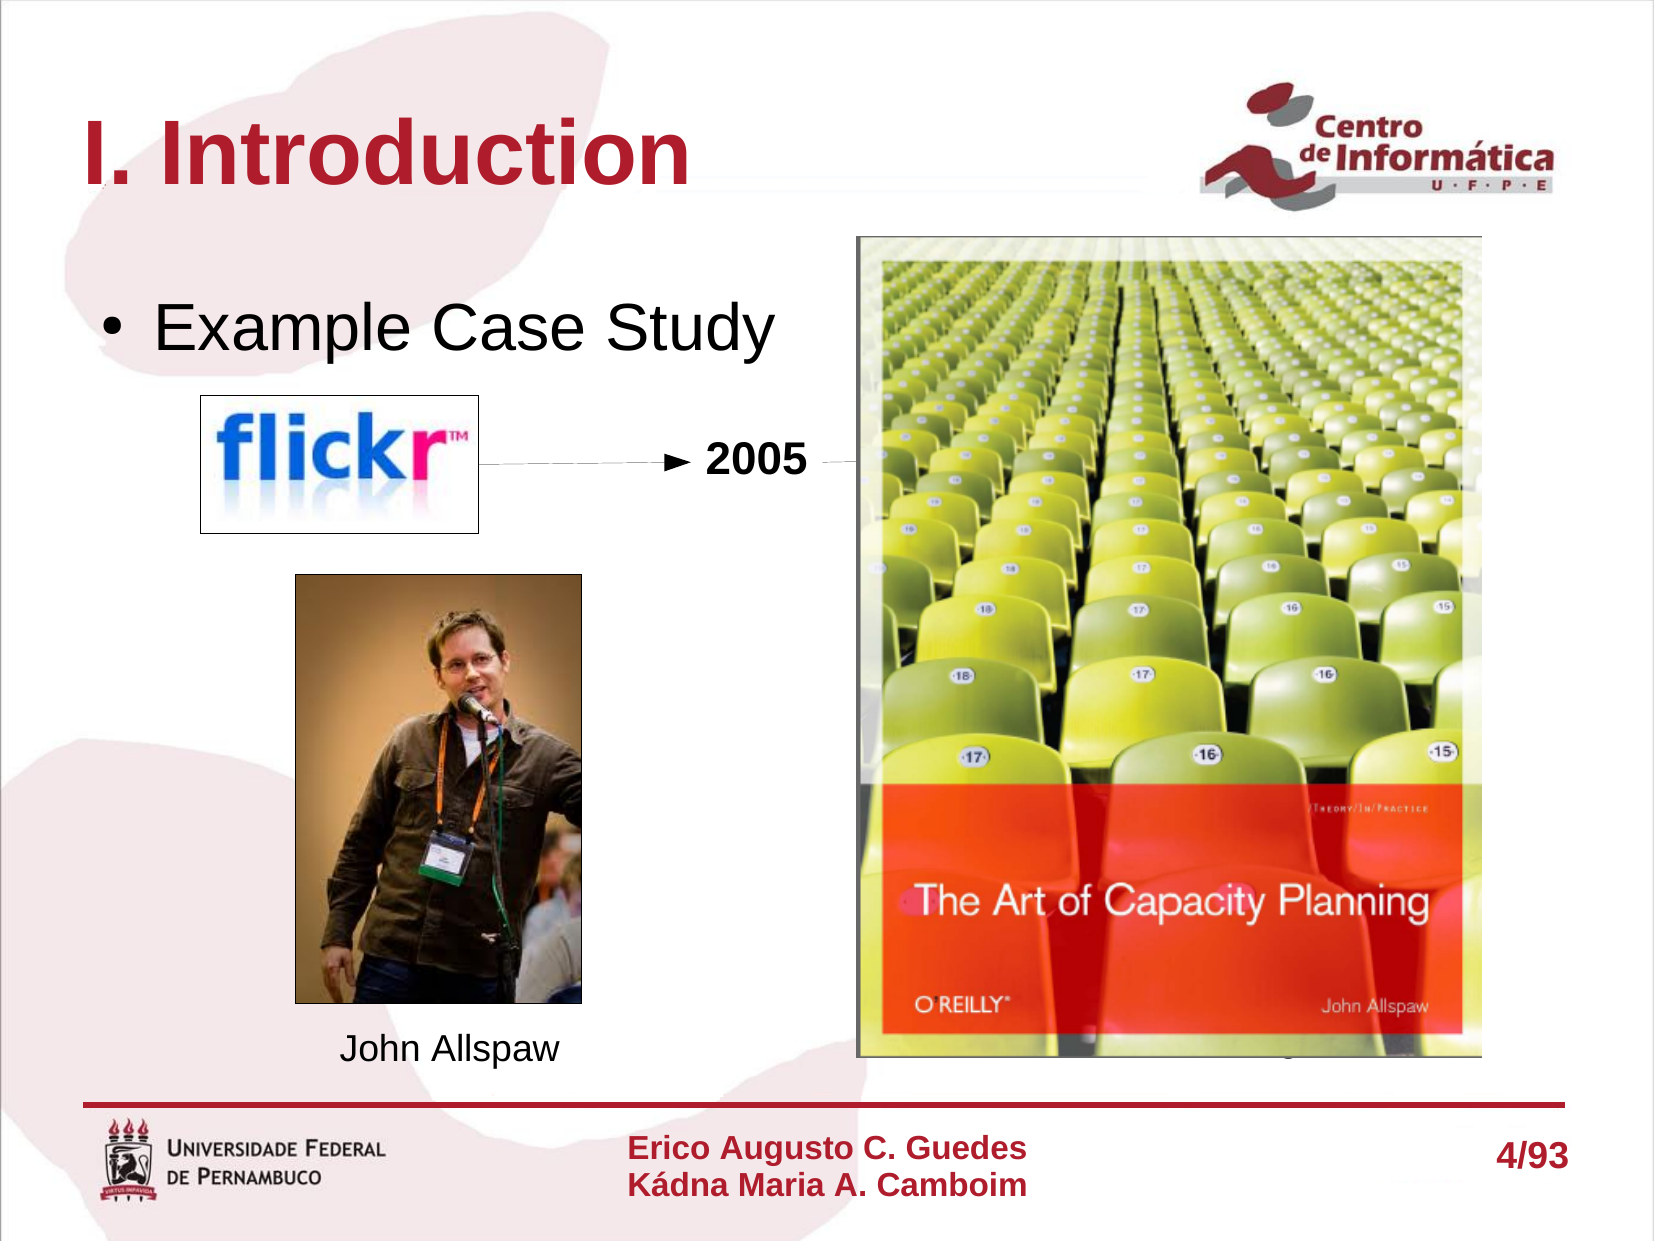

# I. Introduction
Example Case Study
2005
London Bombings
John Allspaw